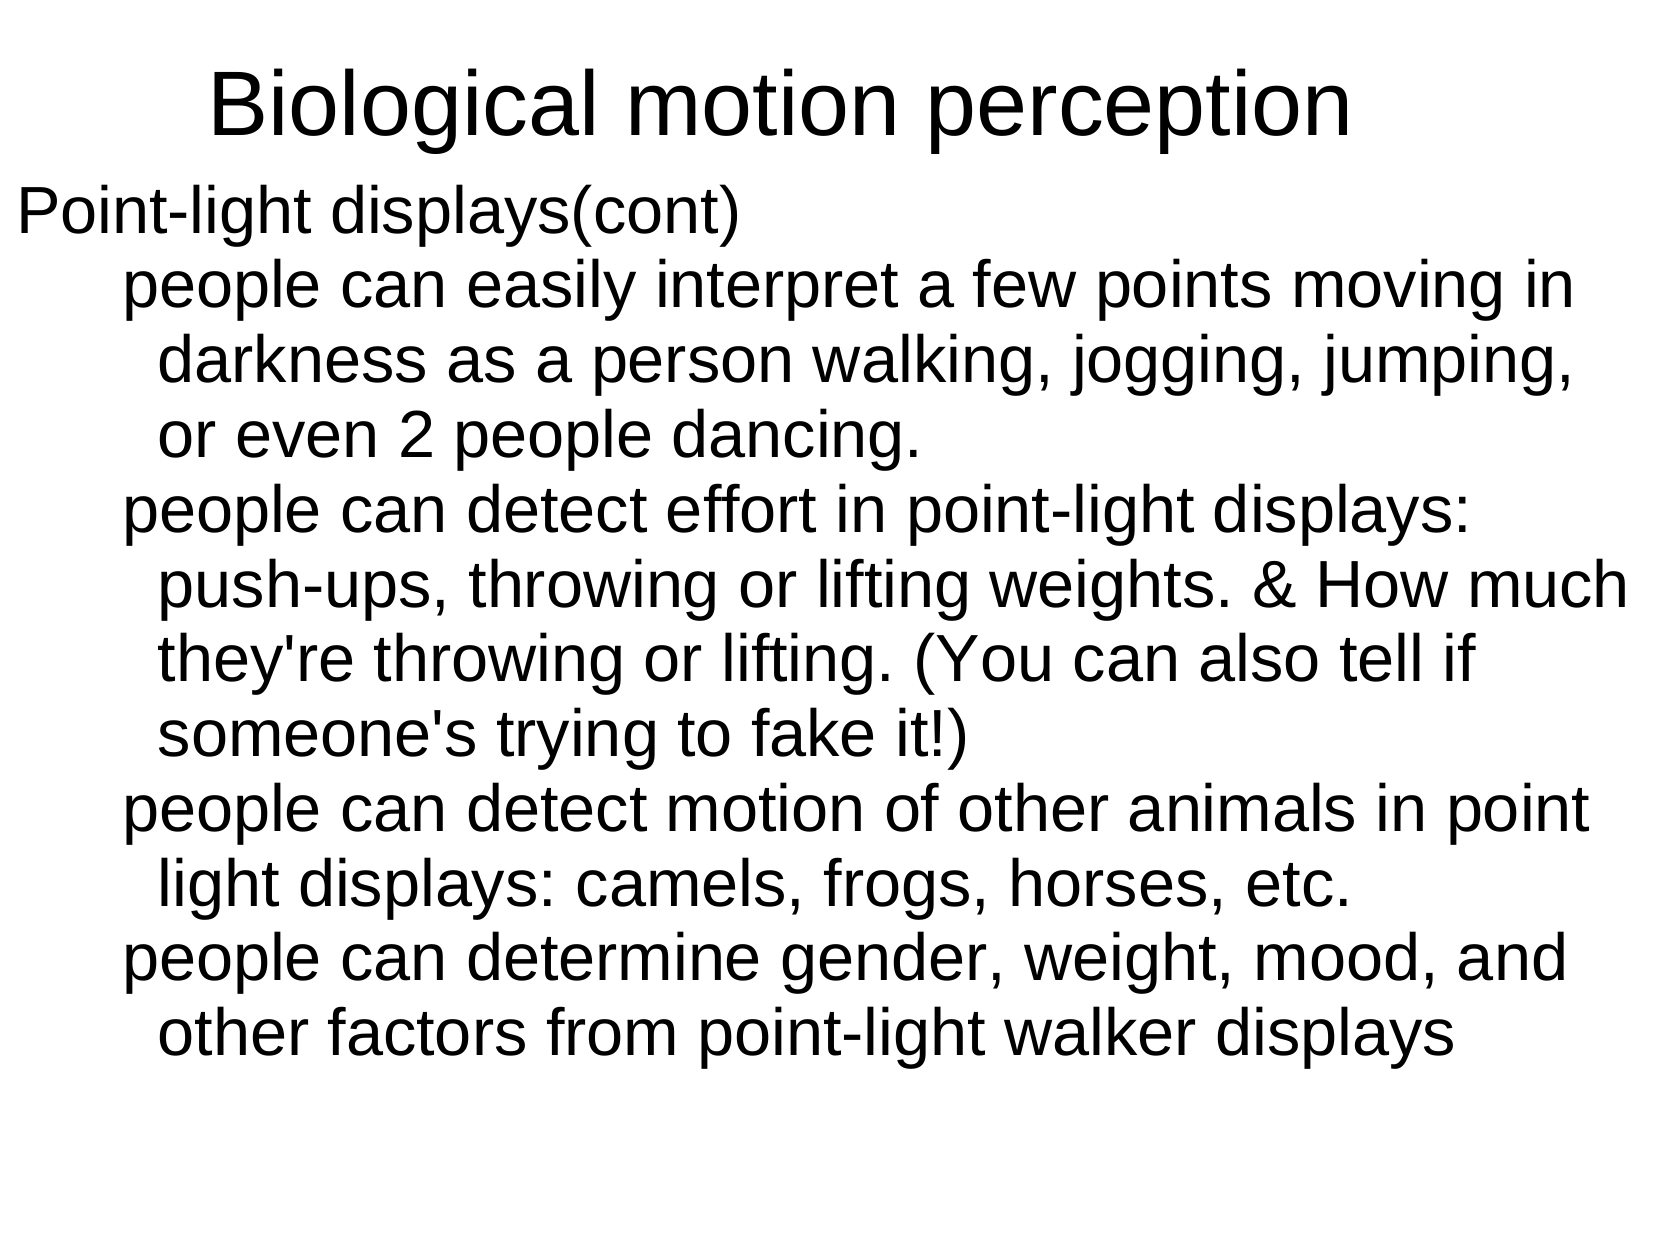

# Biological motion perception
Point-light displays(cont)
people can easily interpret a few points moving in darkness as a person walking, jogging, jumping, or even 2 people dancing.
people can detect effort in point-light displays: push-ups, throwing or lifting weights. & How much they're throwing or lifting. (You can also tell if someone's trying to fake it!)
people can detect motion of other animals in point light displays: camels, frogs, horses, etc.
people can determine gender, weight, mood, and other factors from point-light walker displays